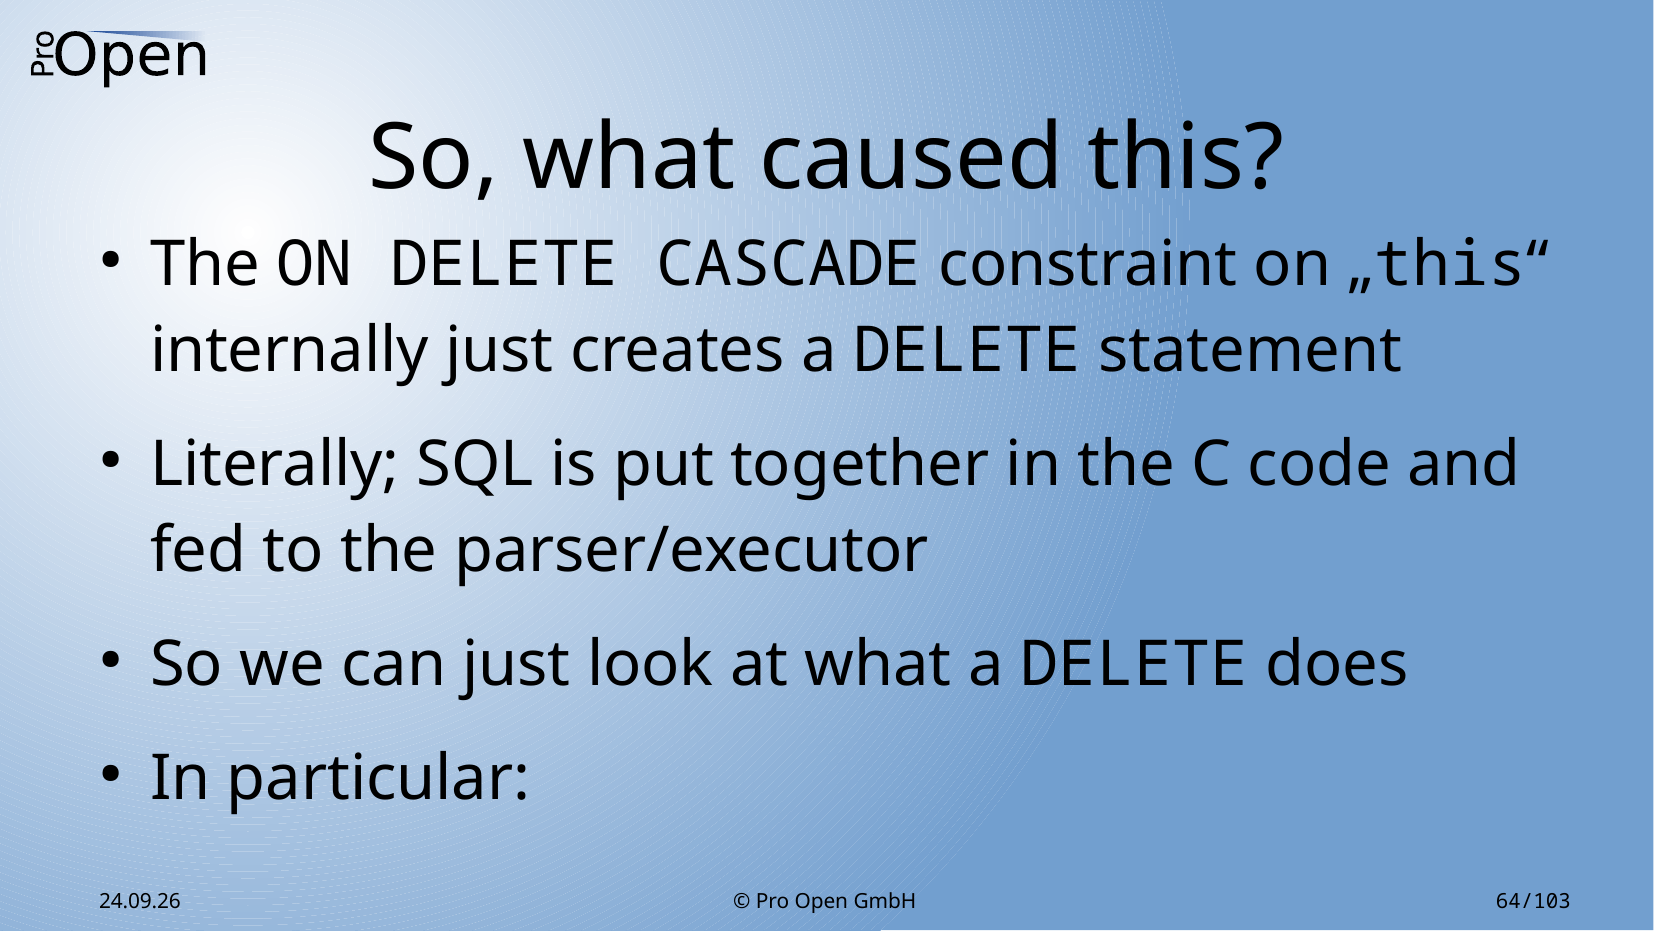

# So, what caused this?
The ON DELETE CASCADE constraint on „this“ internally just creates a DELETE statement
Literally; SQL is put together in the C code and fed to the parser/executor
So we can just look at what a DELETE does
In particular:
© Pro Open GmbH
64